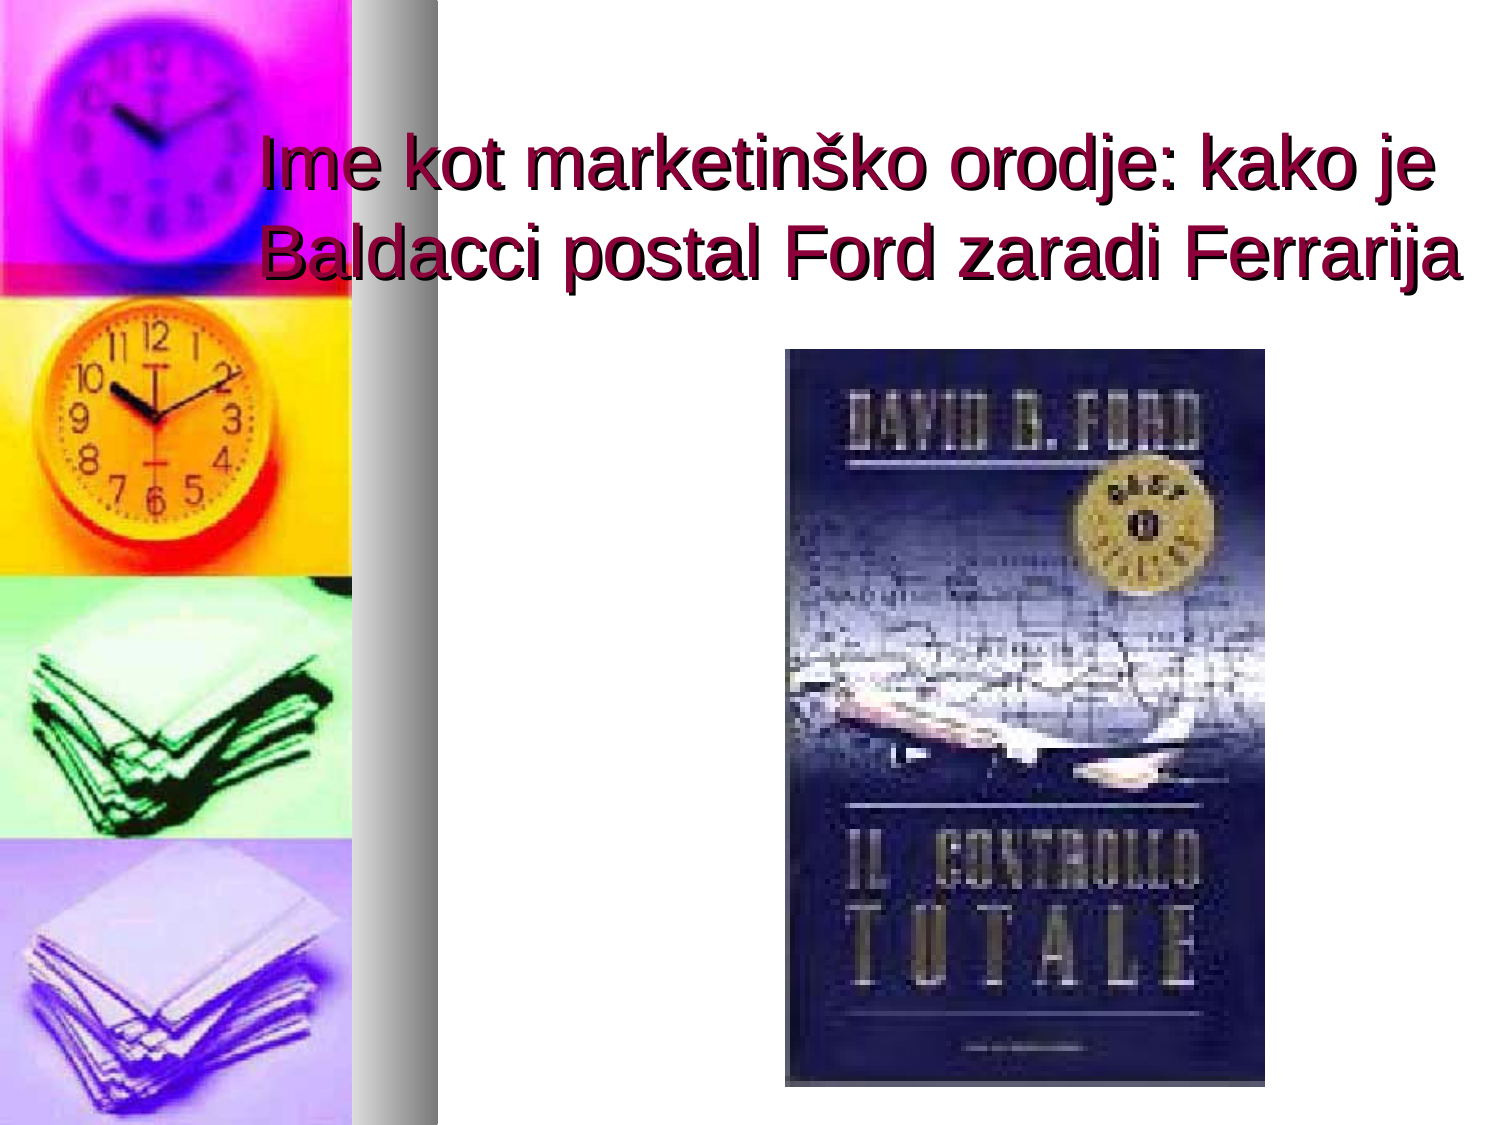

# Ime kot marketinško orodje: kako je Baldacci postal Ford zaradi Ferrarija
16